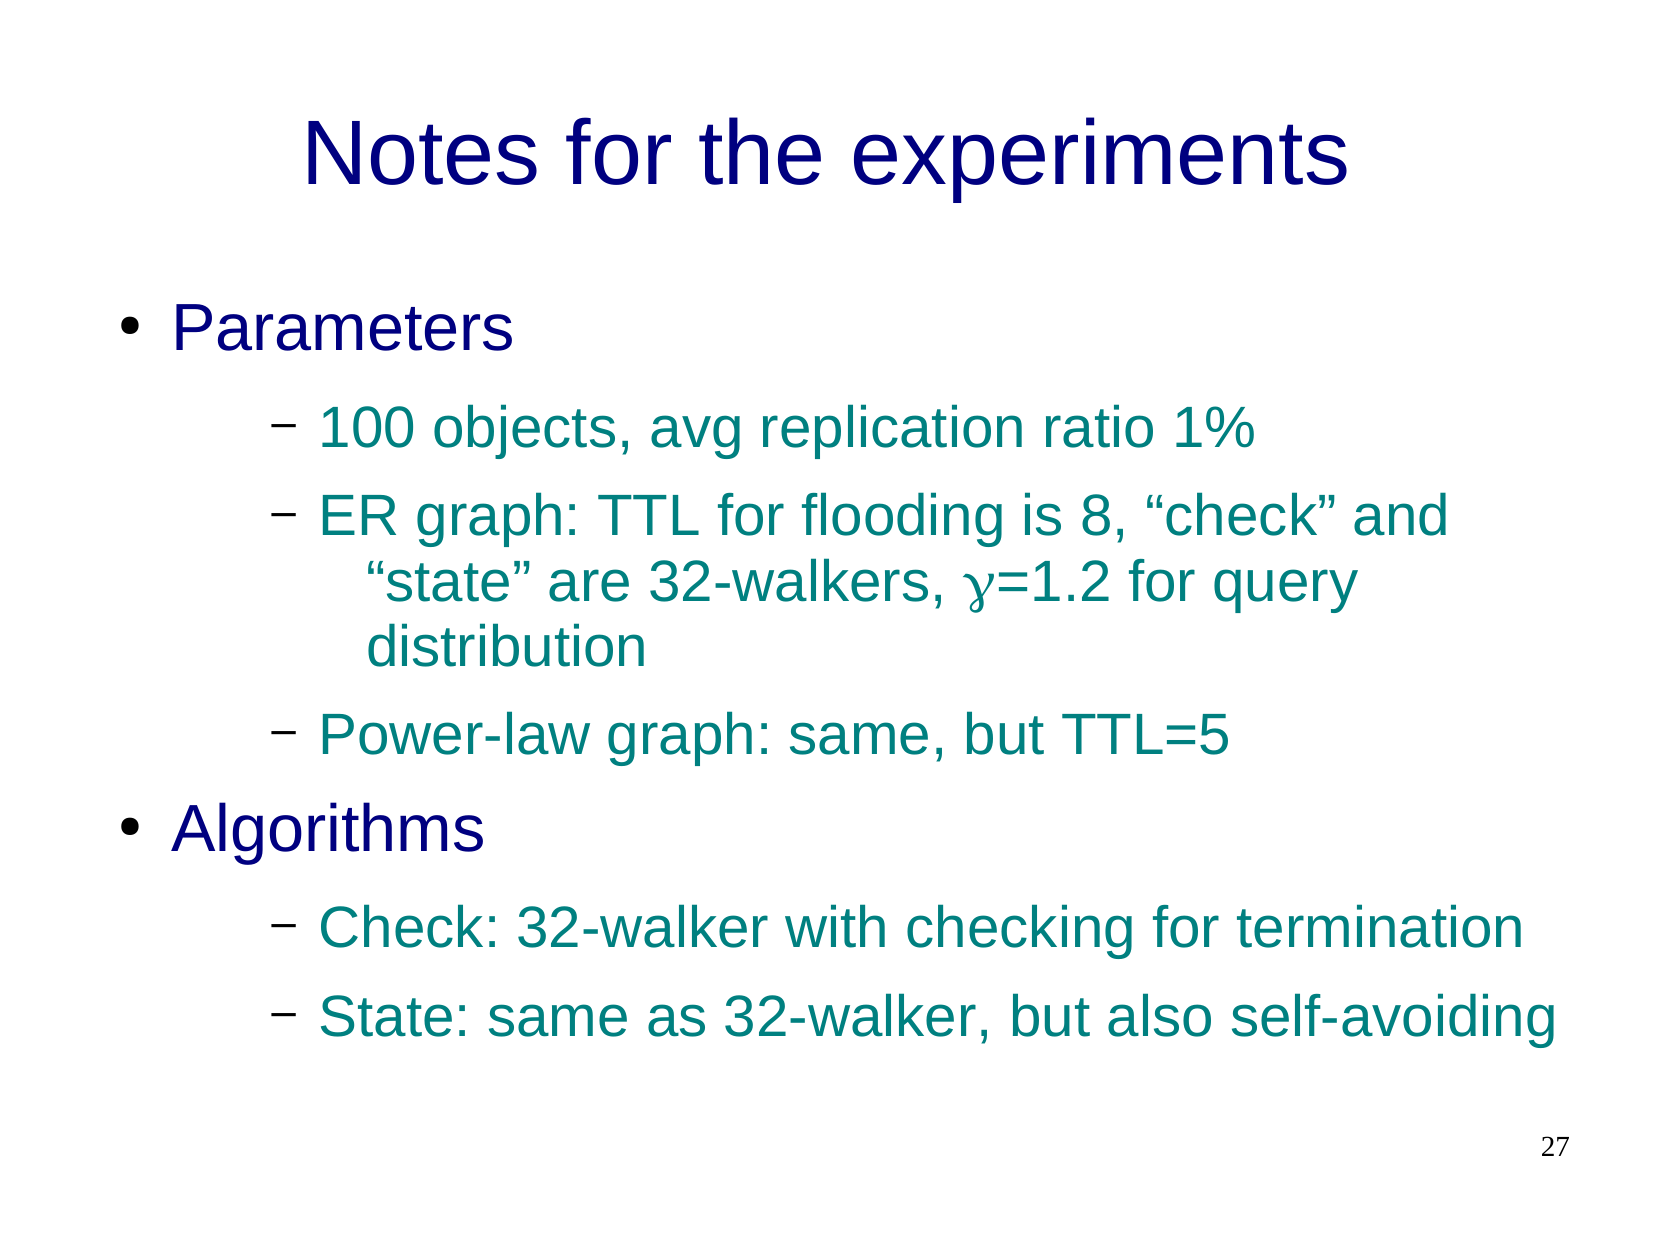

# Notes for the experiments
Parameters
100 objects, avg replication ratio 1%
ER graph: TTL for flooding is 8, “check” and “state” are 32-walkers, =1.2 for query distribution
Power-law graph: same, but TTL=5
Algorithms
Check: 32-walker with checking for termination
State: same as 32-walker, but also self-avoiding
27